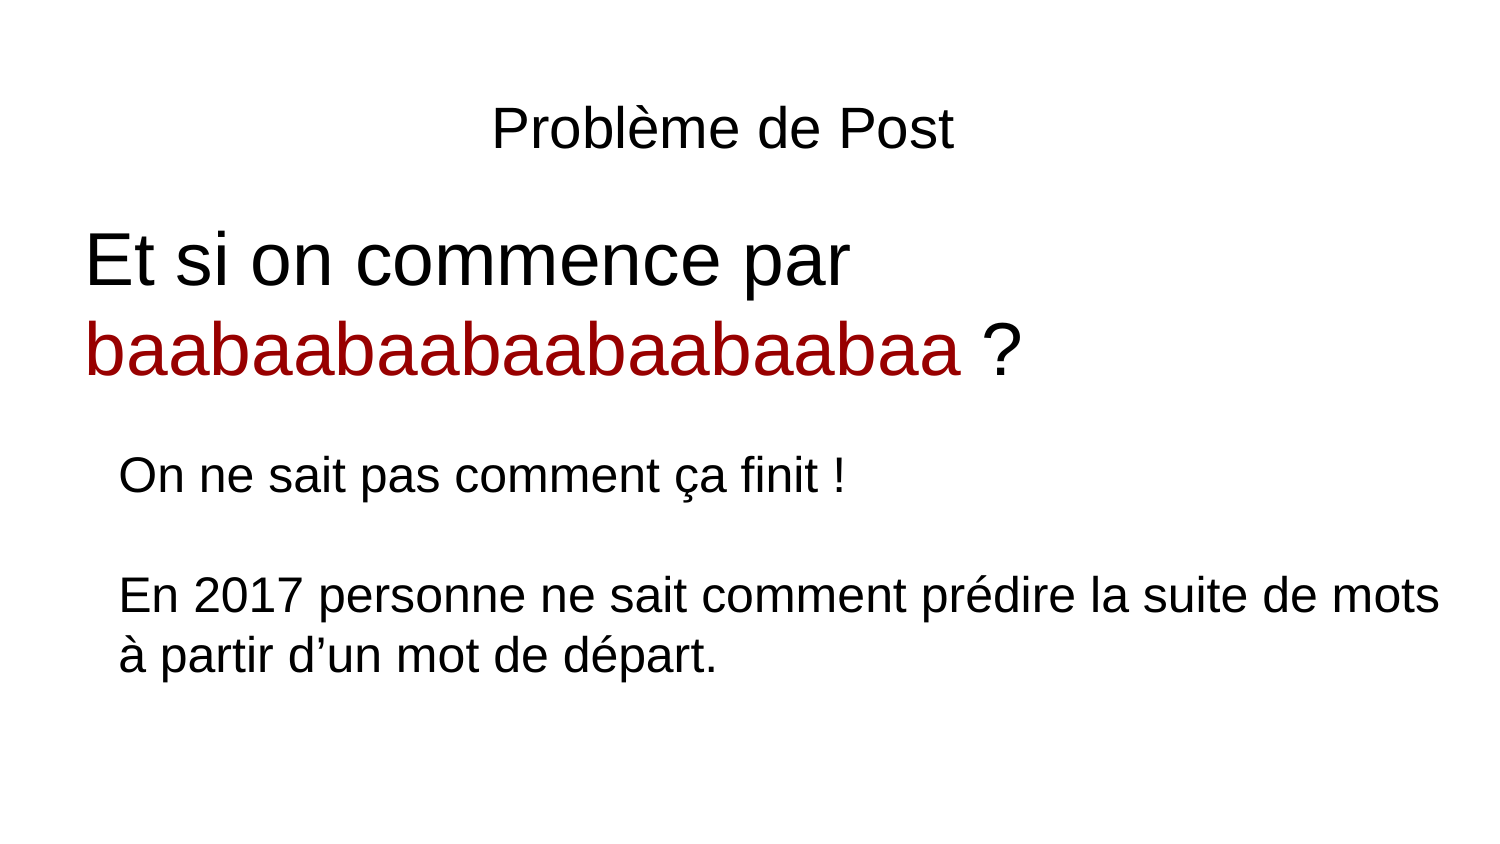

# Problème de Post
Et si on commence par baabaabaabaabaabaabaa ?
On ne sait pas comment ça finit !
En 2017 personne ne sait comment prédire la suite de mots à partir d’un mot de départ.